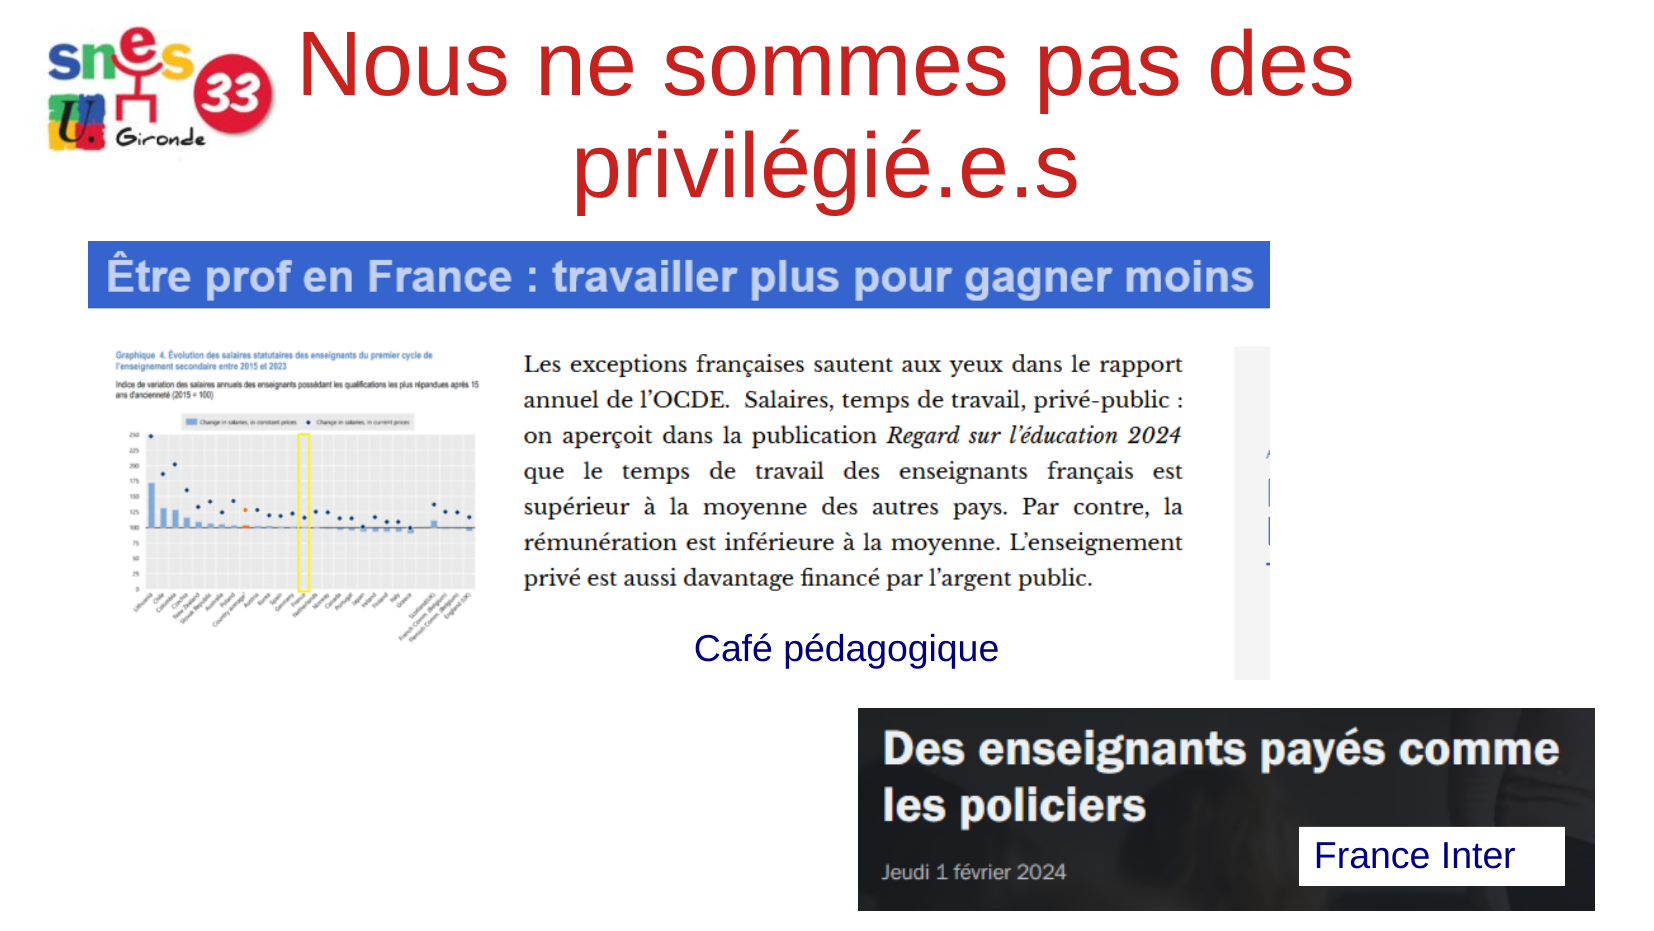

# Nous ne sommes pas des privilégié.e.s
Café pédagogique
France Inter